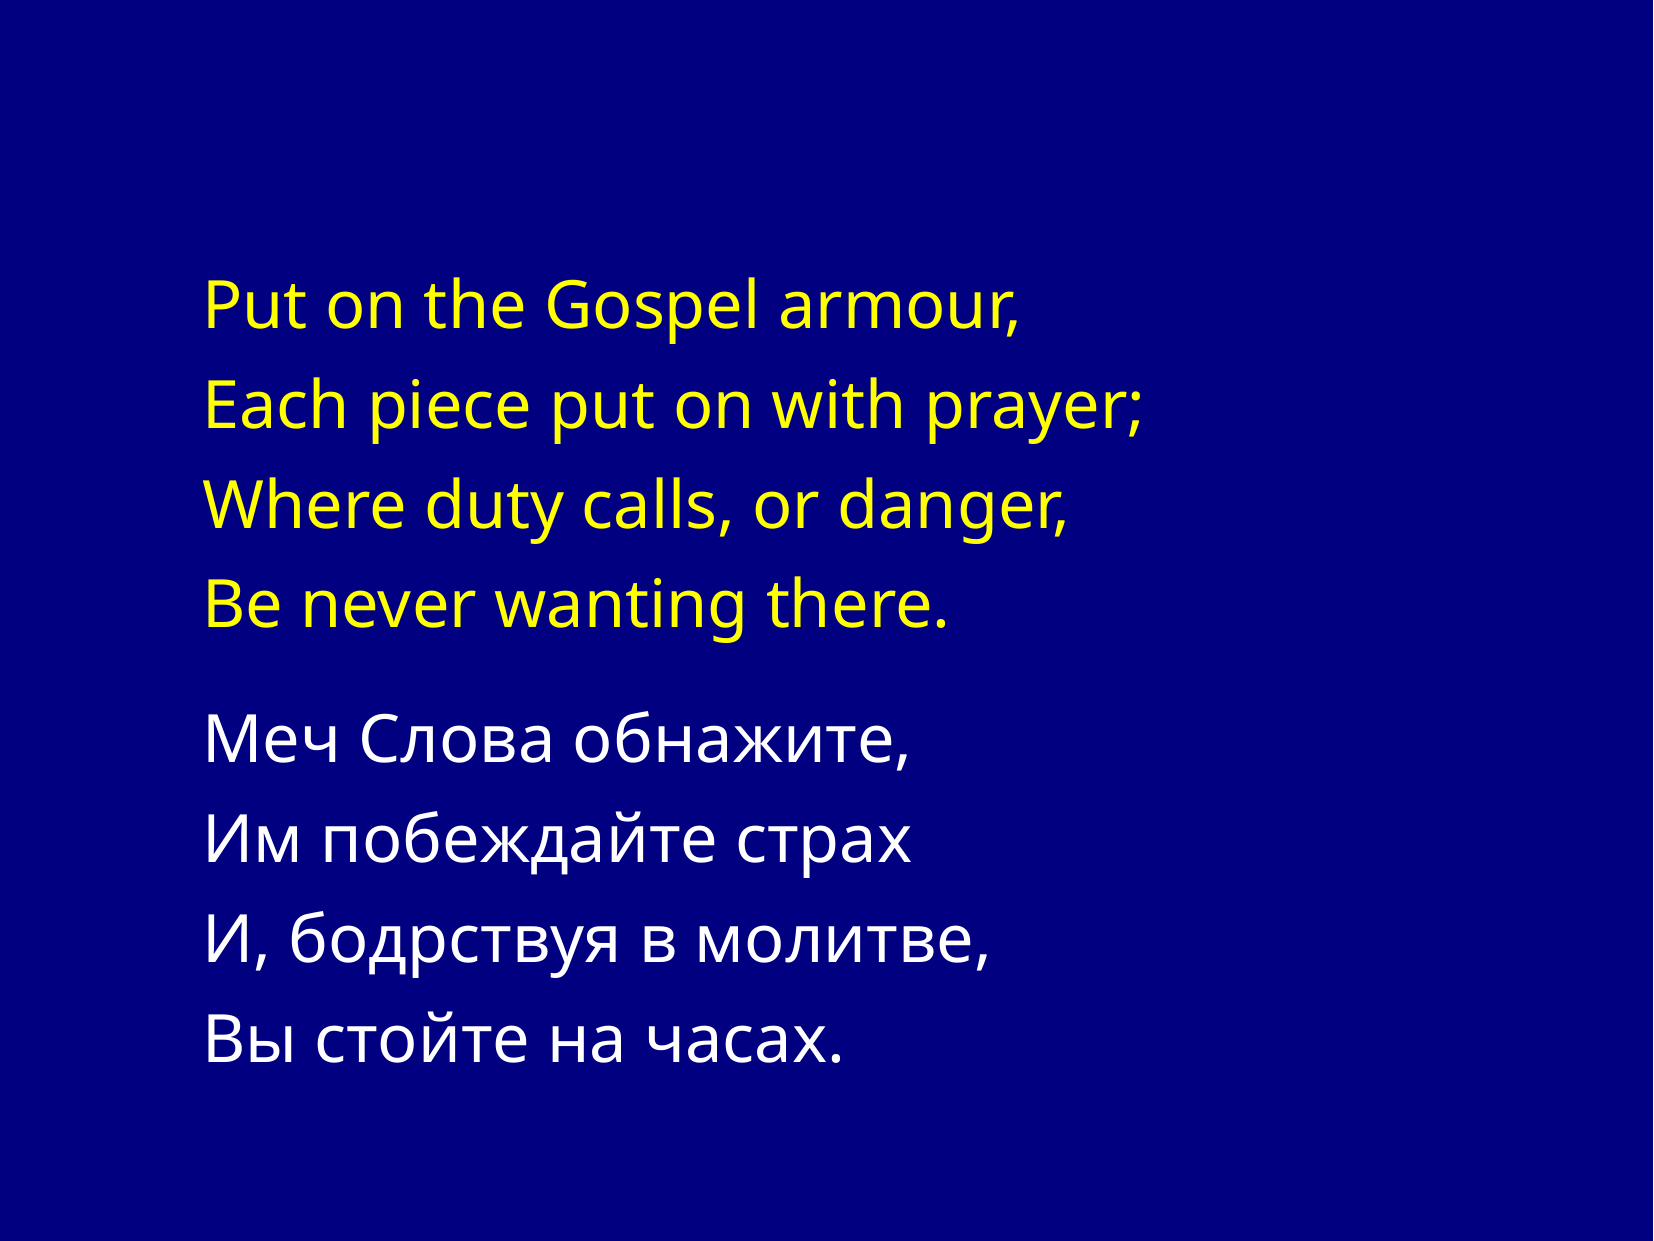

Put on the Gospel armour,
	Each piece put on with prayer;
	Where duty calls, or danger,
	Be never wanting there.
	Меч Слова обнажите,
	Им побеждайте страх
	И, бодрствуя в молитве,
	Вы стойте на часах.